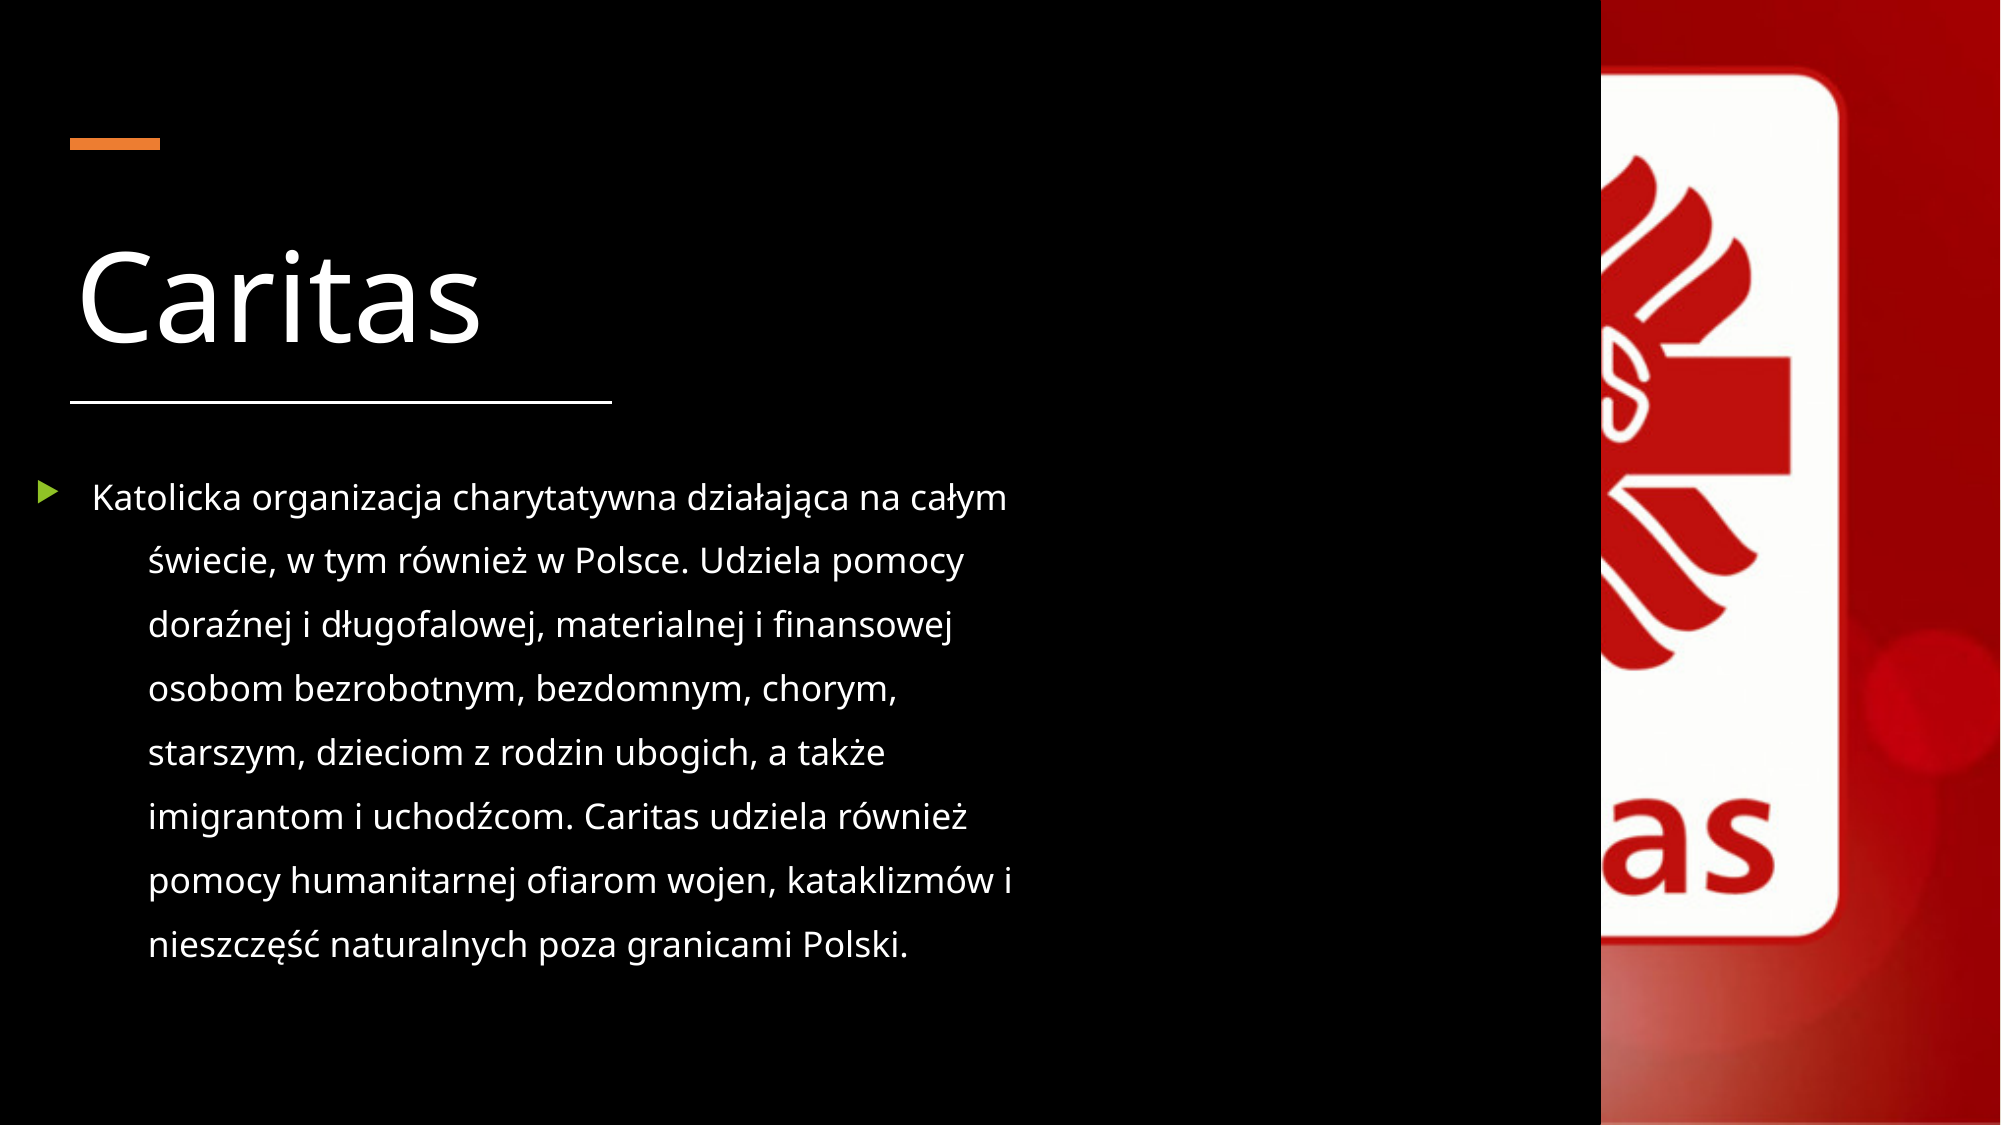

# Caritas
Katolicka organizacja charytatywna działająca na całym świecie, w tym również w Polsce. Udziela pomocy doraźnej i długofalowej, materialnej i finansowej osobom bezrobotnym, bezdomnym, chorym, starszym, dzieciom z rodzin ubogich, a także imigrantom i uchodźcom. Caritas udziela również pomocy humanitarnej ofiarom wojen, kataklizmów i nieszczęść naturalnych poza granicami Polski.